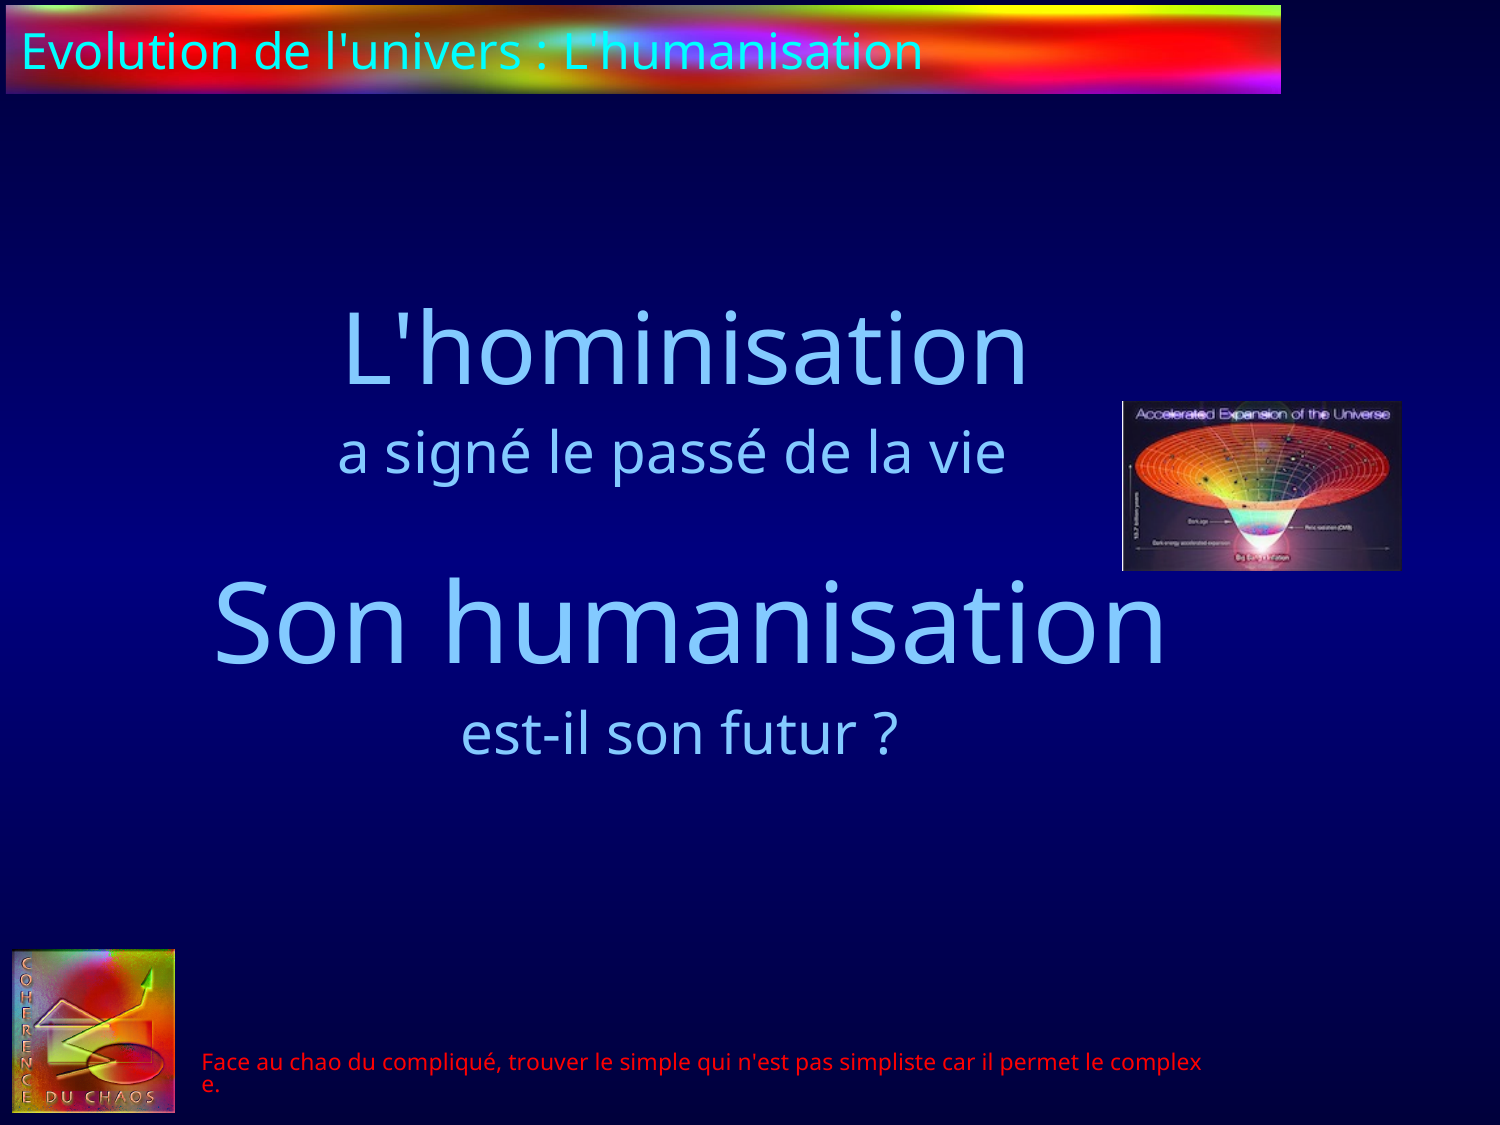

#
Evolution de l'univers : L'humanisation
L'hominisation
a signé le passé de la vie
Son humanisation
 est-il son futur ?
Face au chao du compliqué, trouver le simple qui n'est pas simpliste car il permet le complexe.